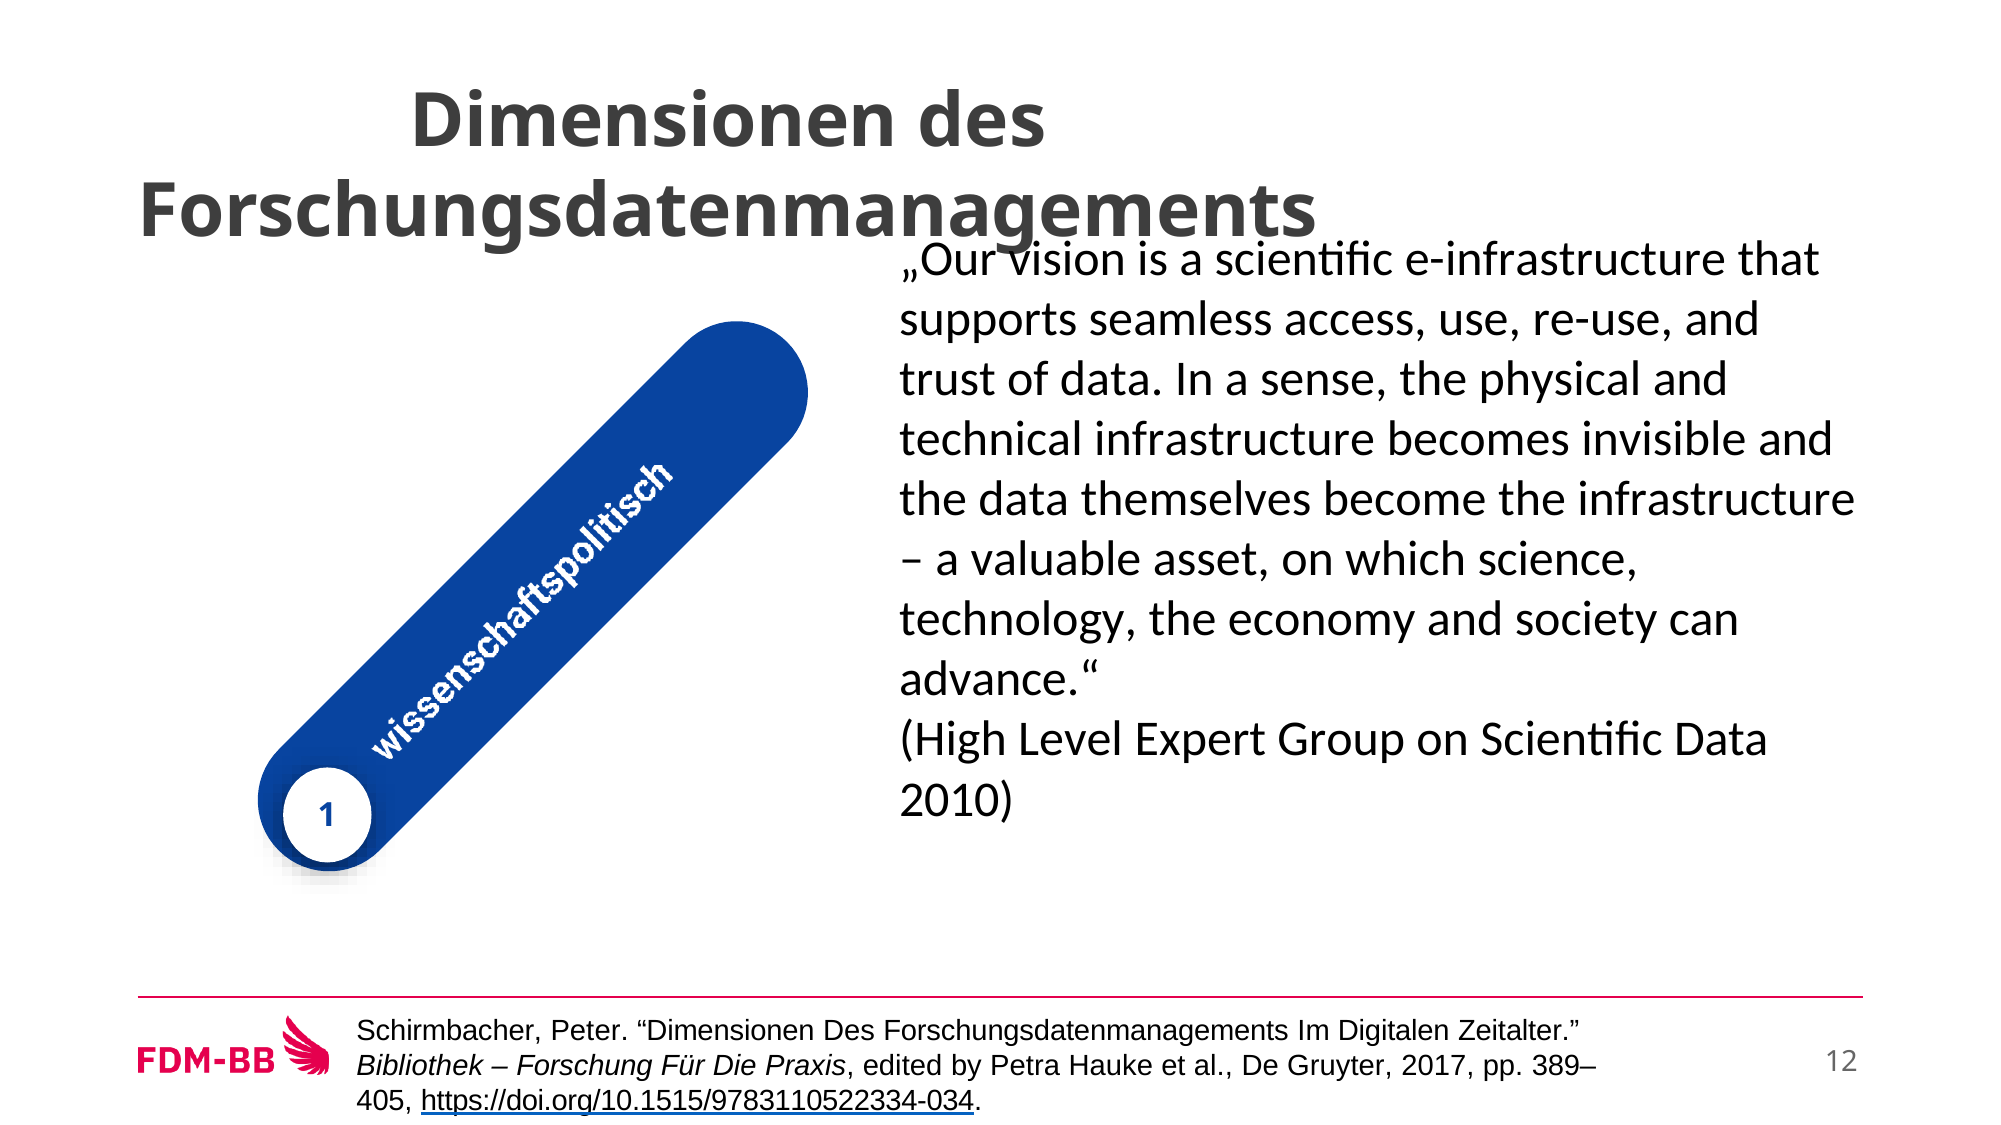

# Dimensionen des Forschungsdatenmanagements
„Our vision is a scientific e-infrastructure that supports seamless access, use, re-use, and trust of data. In a sense, the physical and technical infrastructure becomes invisible and the data themselves become the infrastructure – a valuable asset, on which science, technology, the economy and society can advance.“
(High Level Expert Group on Scientific Data
2010)
1
Schirmbacher, Peter. “Dimensionen Des Forschungsdatenmanagements Im Digitalen Zeitalter.” Bibliothek – Forschung Für Die Praxis, edited by Petra Hauke et al., De Gruyter, 2017, pp. 389–405, https://doi.org/10.1515/9783110522334-034.
12